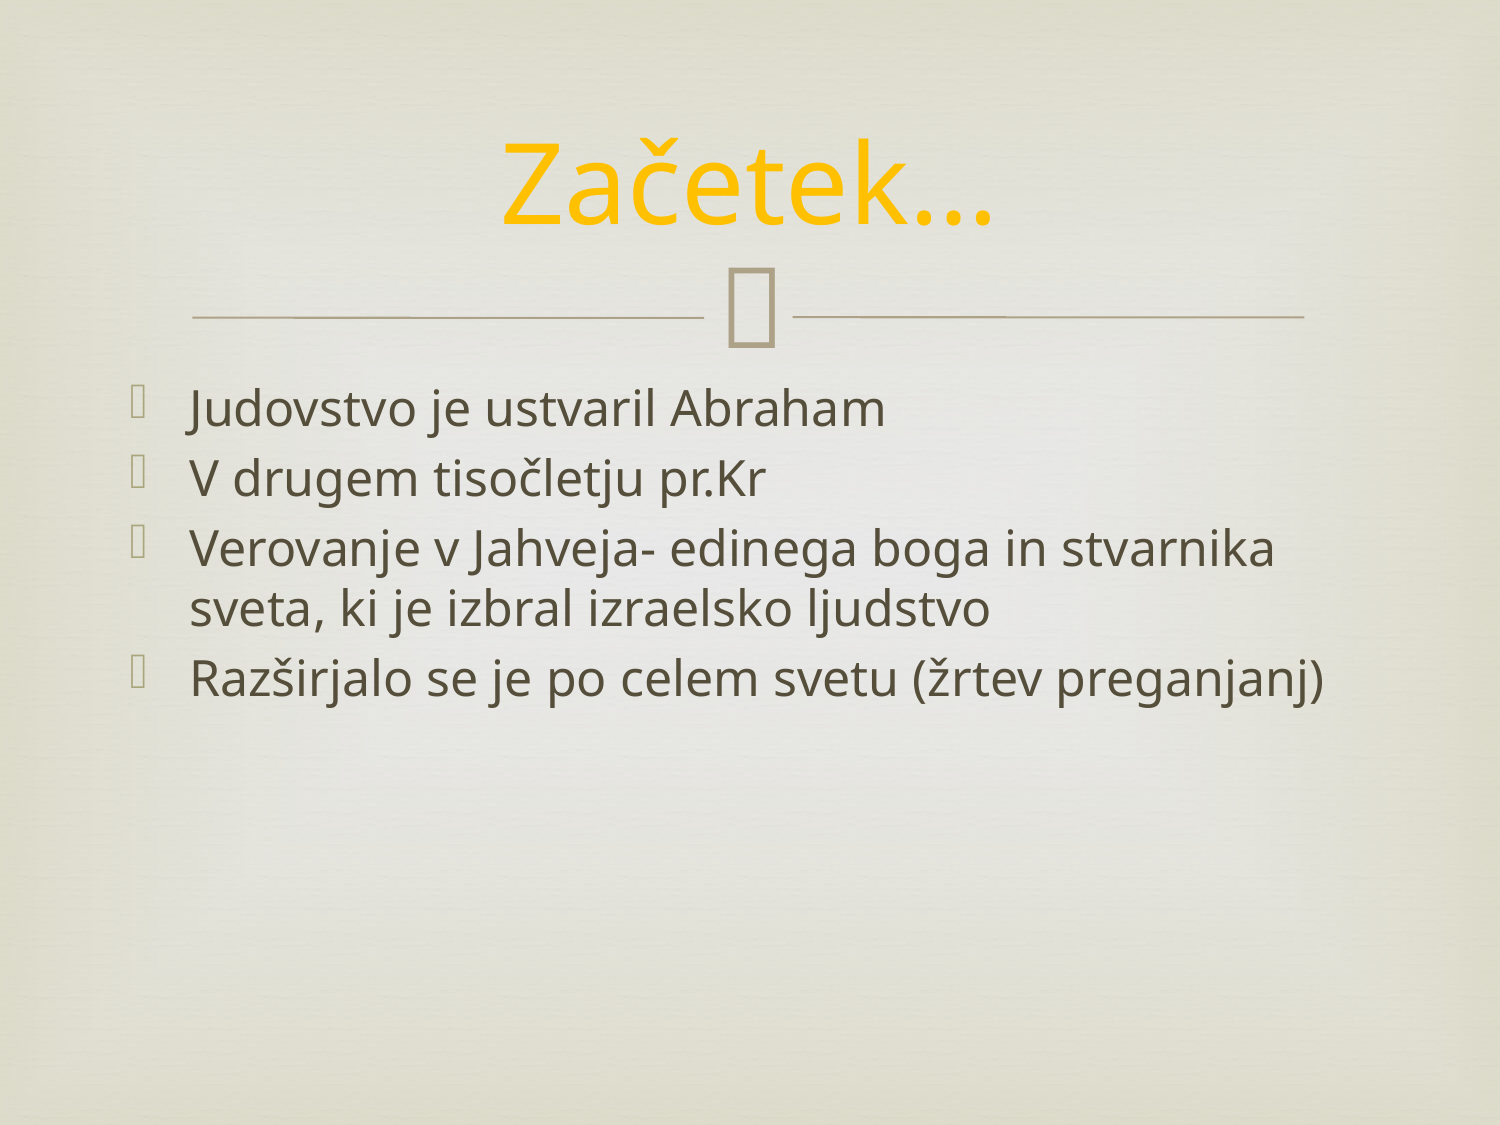

Začetek…
# Judovstvo je ustvaril Abraham
V drugem tisočletju pr.Kr
Verovanje v Jahveja- edinega boga in stvarnika sveta, ki je izbral izraelsko ljudstvo
Razširjalo se je po celem svetu (žrtev preganjanj)